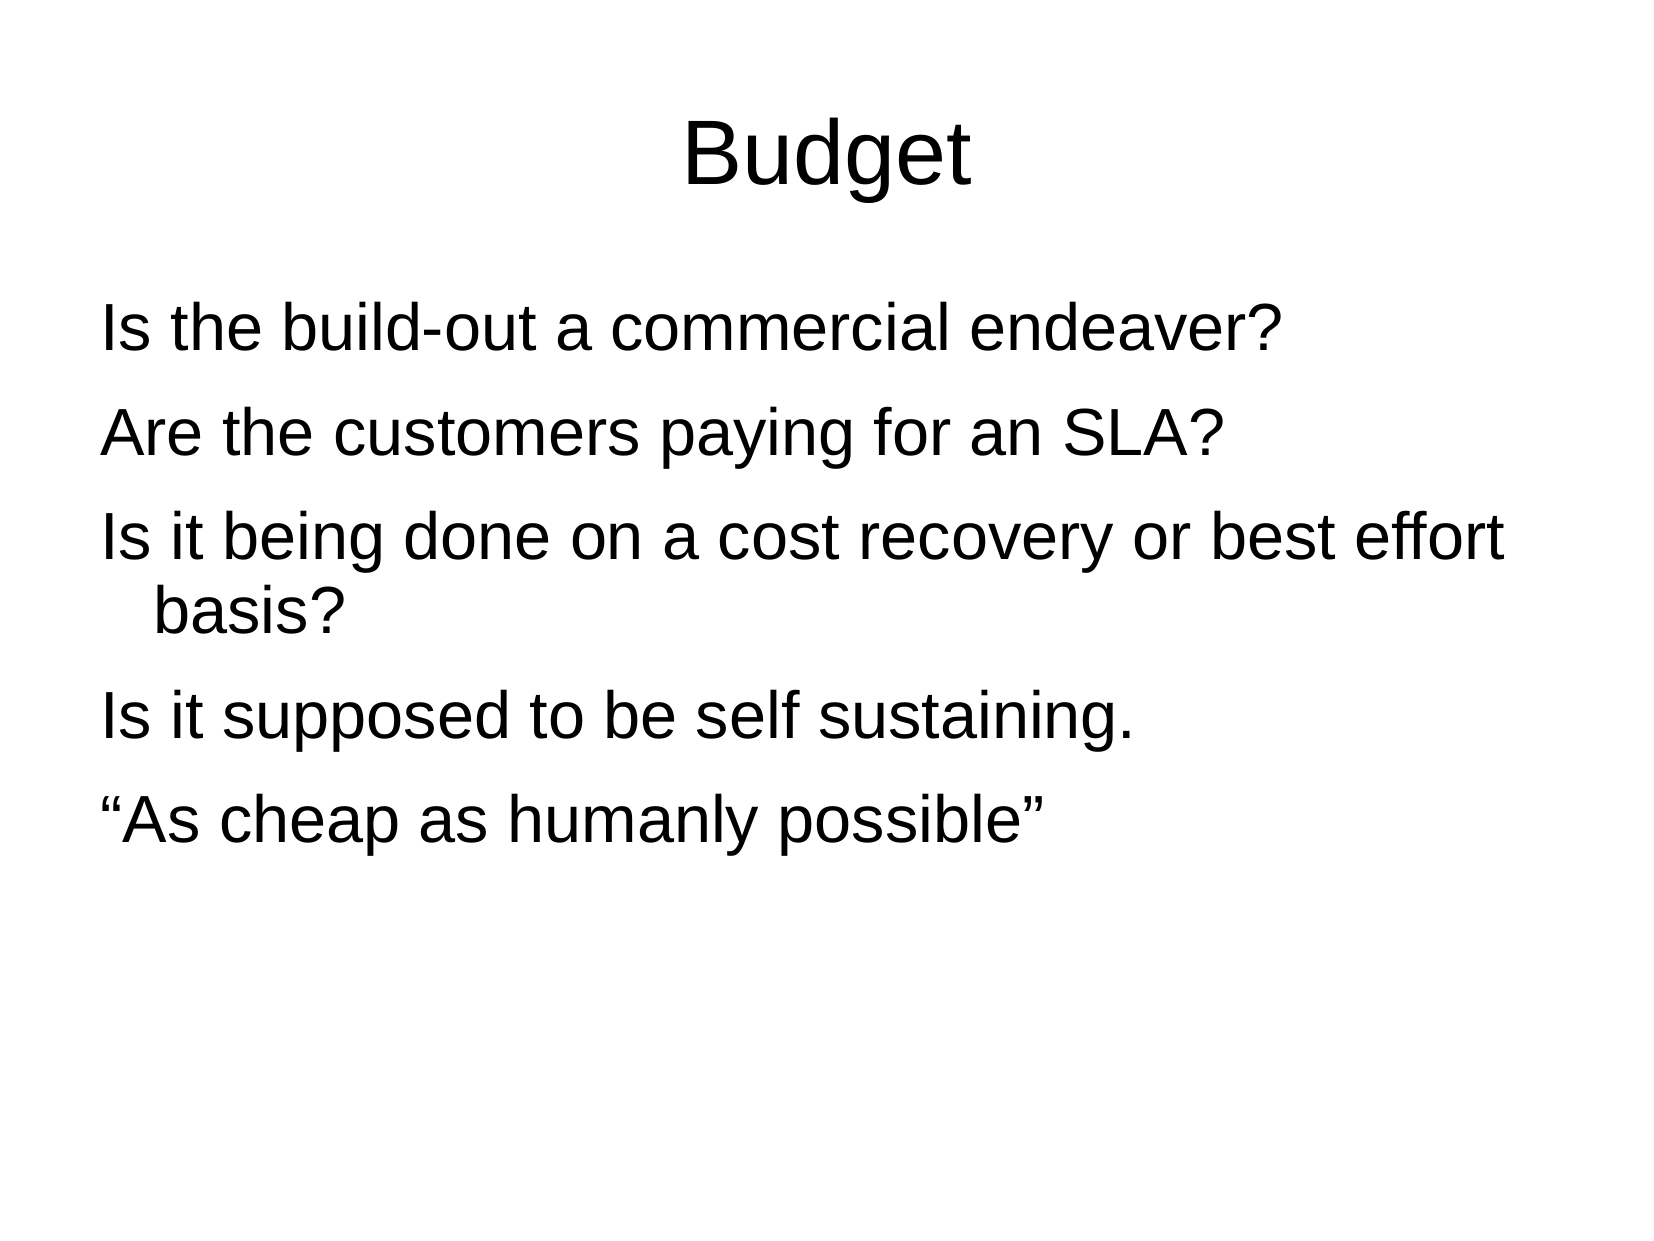

# Budget
Is the build-out a commercial endeaver?
Are the customers paying for an SLA?
Is it being done on a cost recovery or best effort basis?
Is it supposed to be self sustaining.
“As cheap as humanly possible”